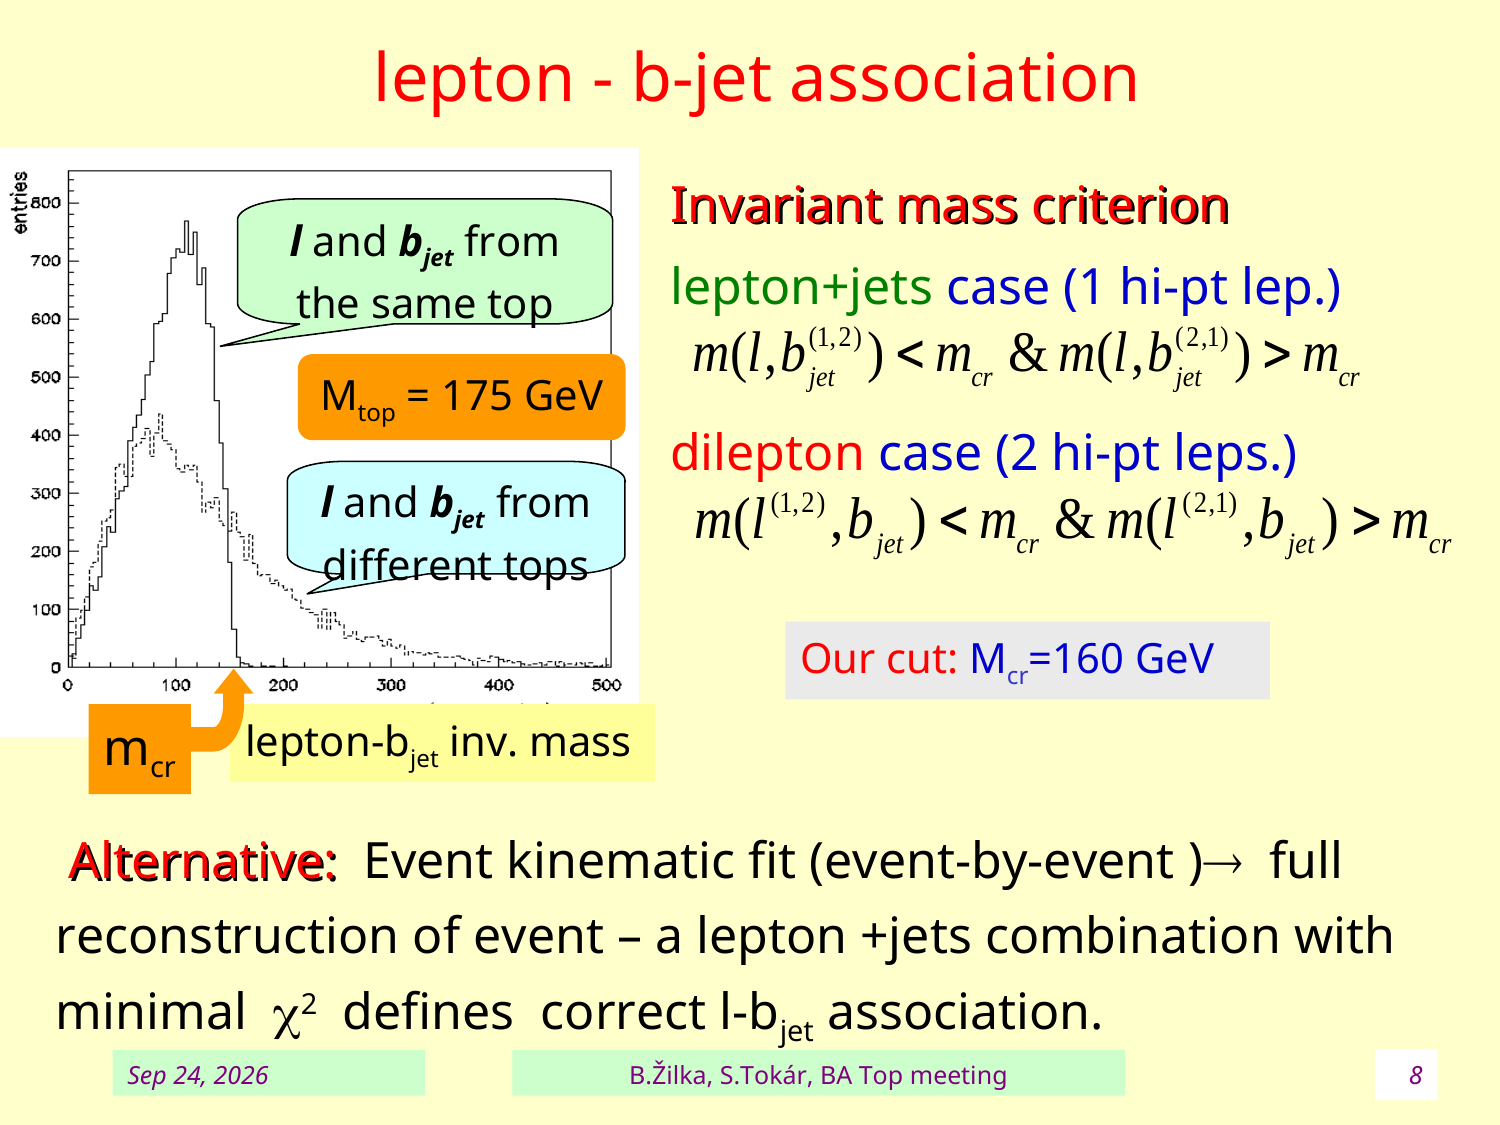

# lepton - b-jet association
Invariant mass criterion
lepton+jets case
l and bjet from
the same top
lepton+jets case (1 hi-pt lep.)
Mtop = 175 GeV
dilepton case (2 hi-pt leps.)
l and bjet from
different tops
Our cut: Mcr=160 GeV
mcr
lepton-bjet inv. mass
 Alternative: Event kinematic fit (event-by-event ) full reconstruction of event – a lepton +jets combination with minimal 2 defines correct l-bjet association.
B.Žilka, S.Tokár, BA Top meeting
8